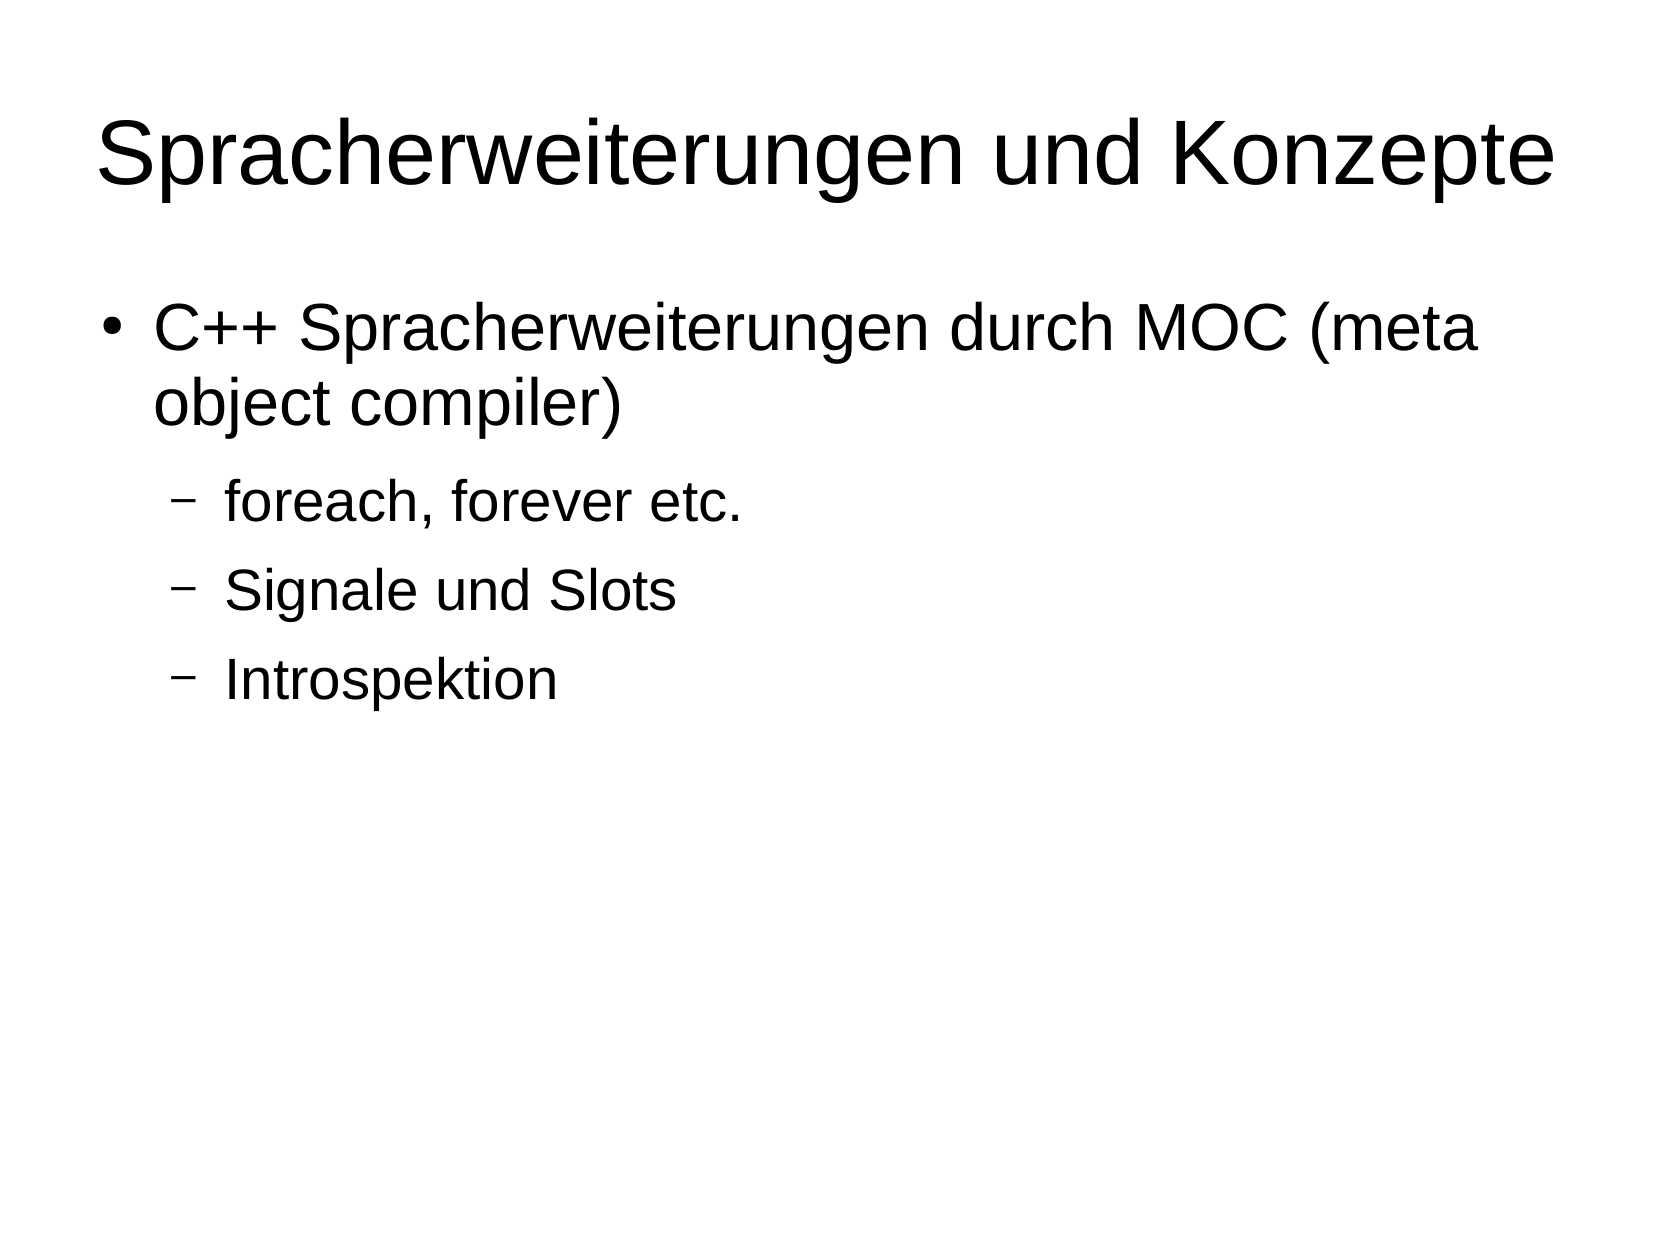

# Spracherweiterungen und Konzepte
C++ Spracherweiterungen durch MOC (meta object compiler)
foreach, forever etc.
Signale und Slots
Introspektion